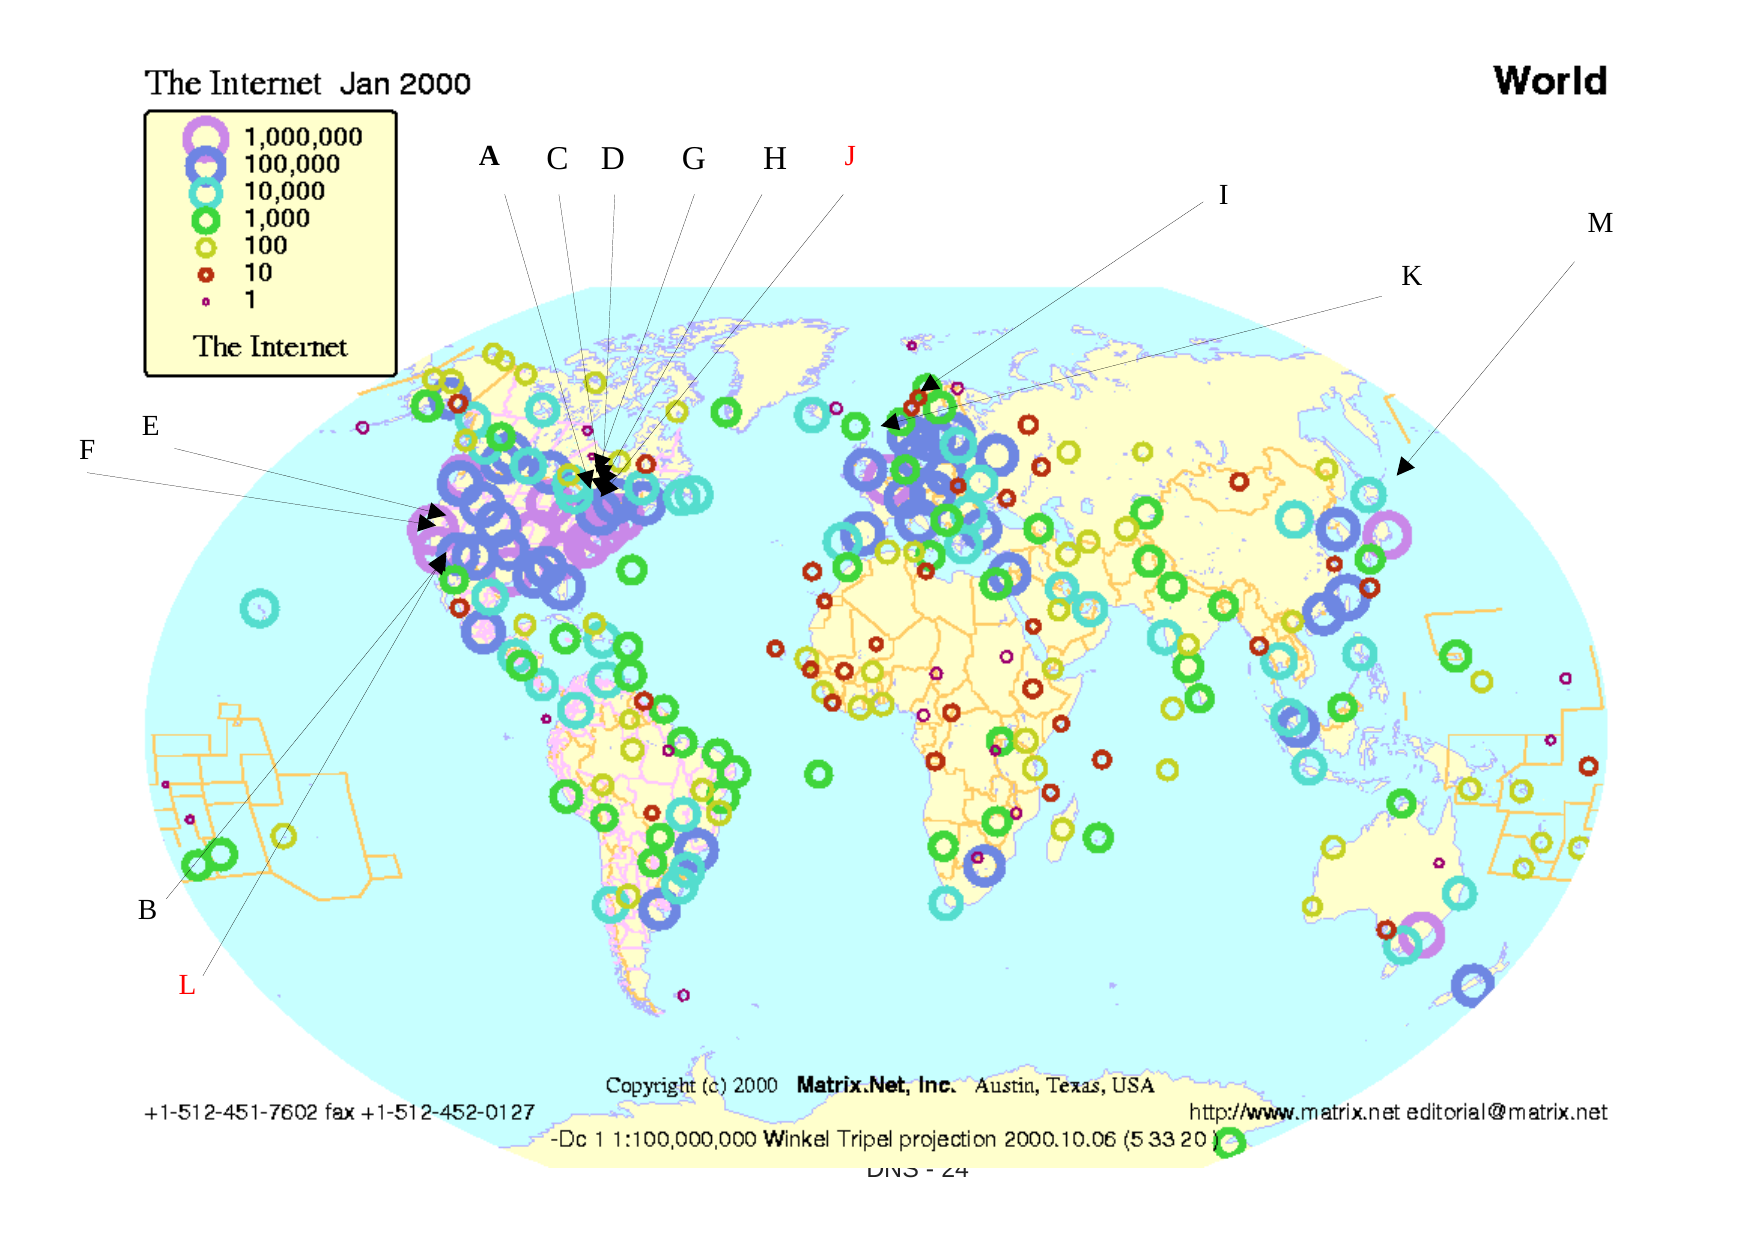

A
C
D
G
H
J
I
M
K
E
F
B
L